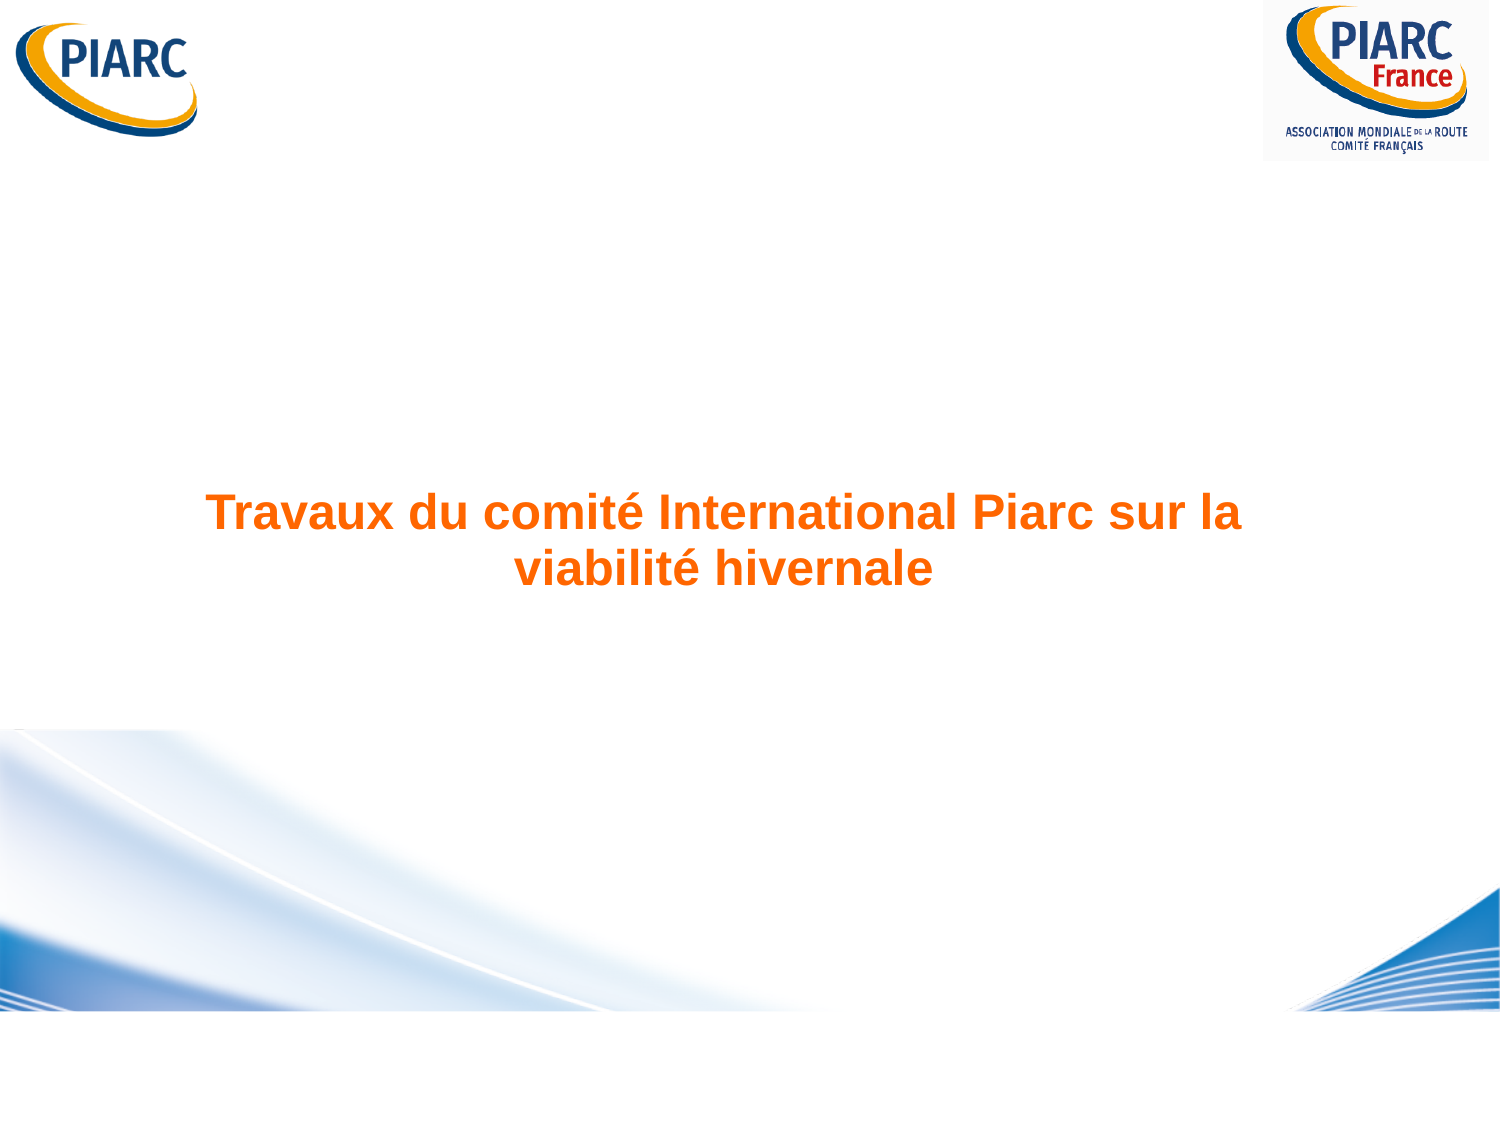

#
Travaux du comité International Piarc sur la viabilité hivernale